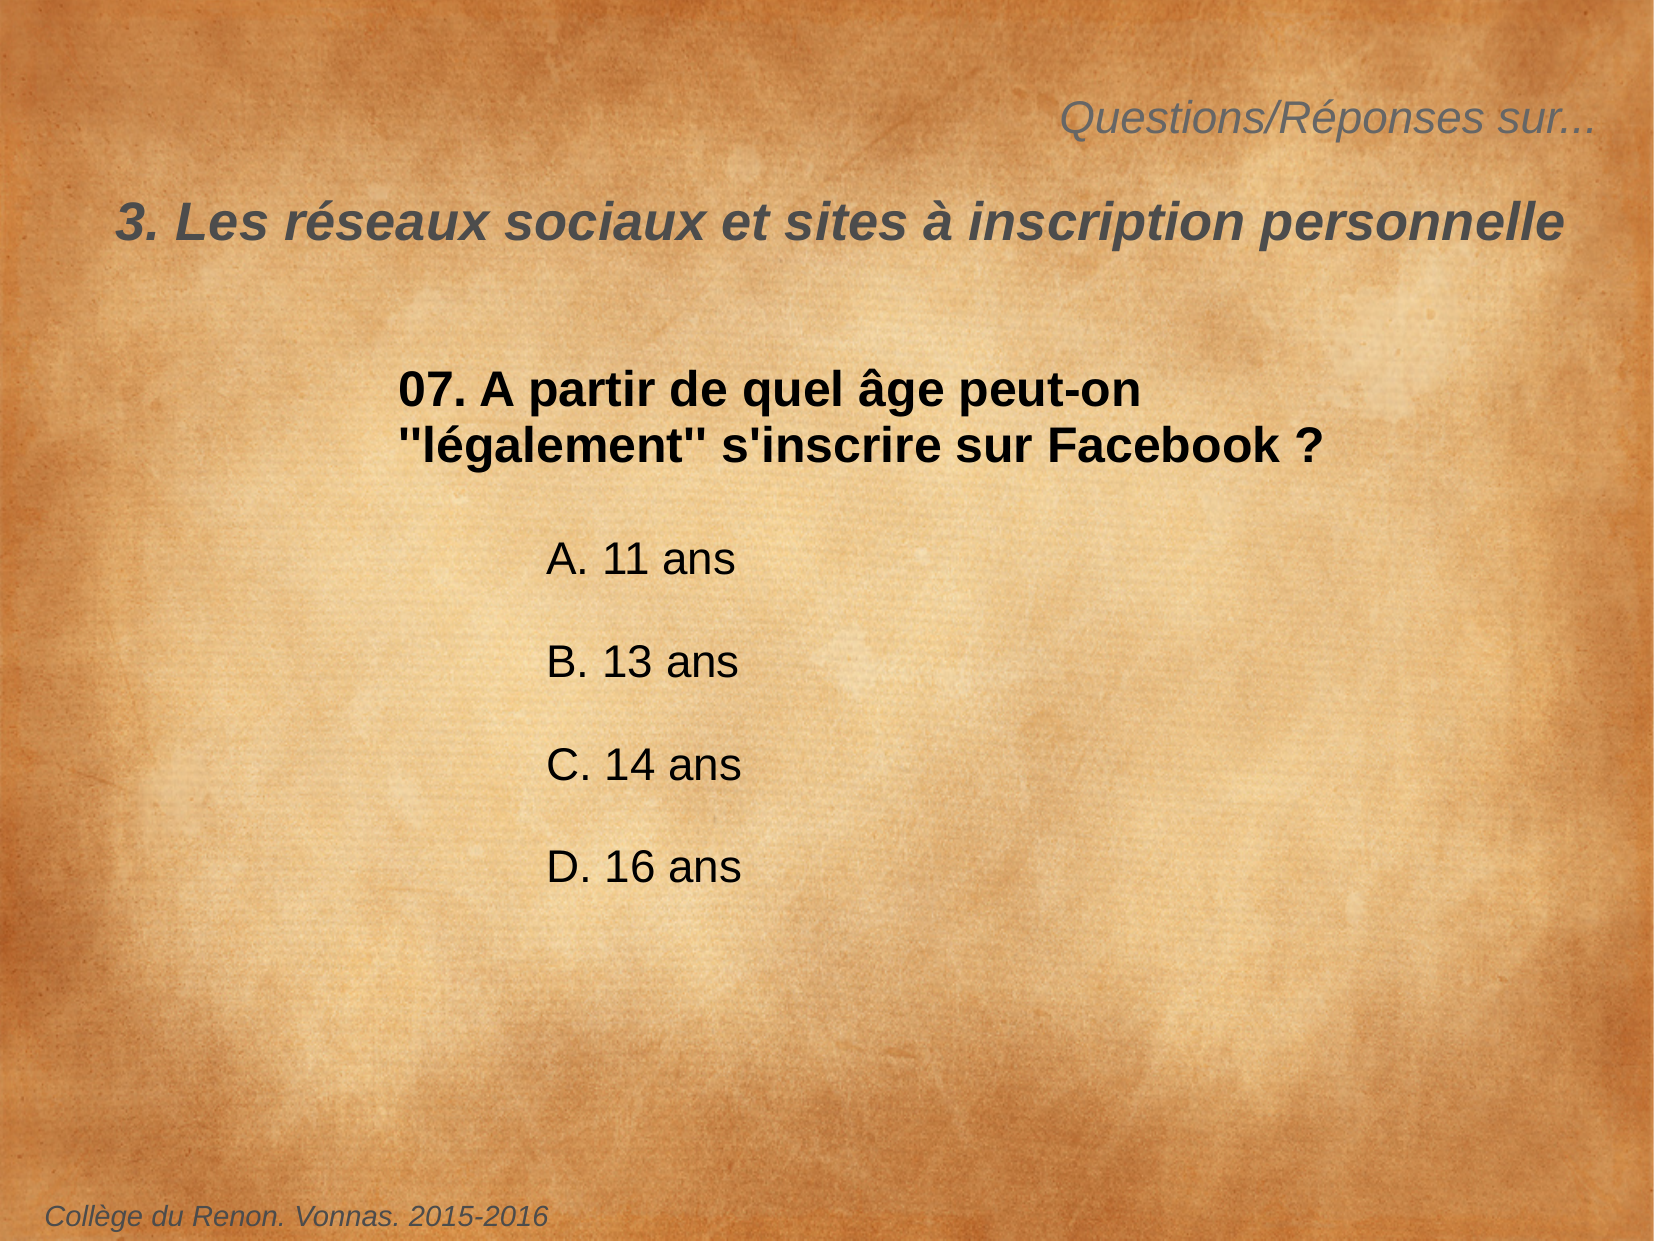

# Questions/Réponses sur...
3. Les réseaux sociaux et sites à inscription personnelle
07. A partir de quel âge peut-on ''légalement'' s'inscrire sur Facebook ?
		A. 11 ans
		B. 13 ans
		C. 14 ans
		D. 16 ans
Collège du Renon. Vonnas. 2015-2016